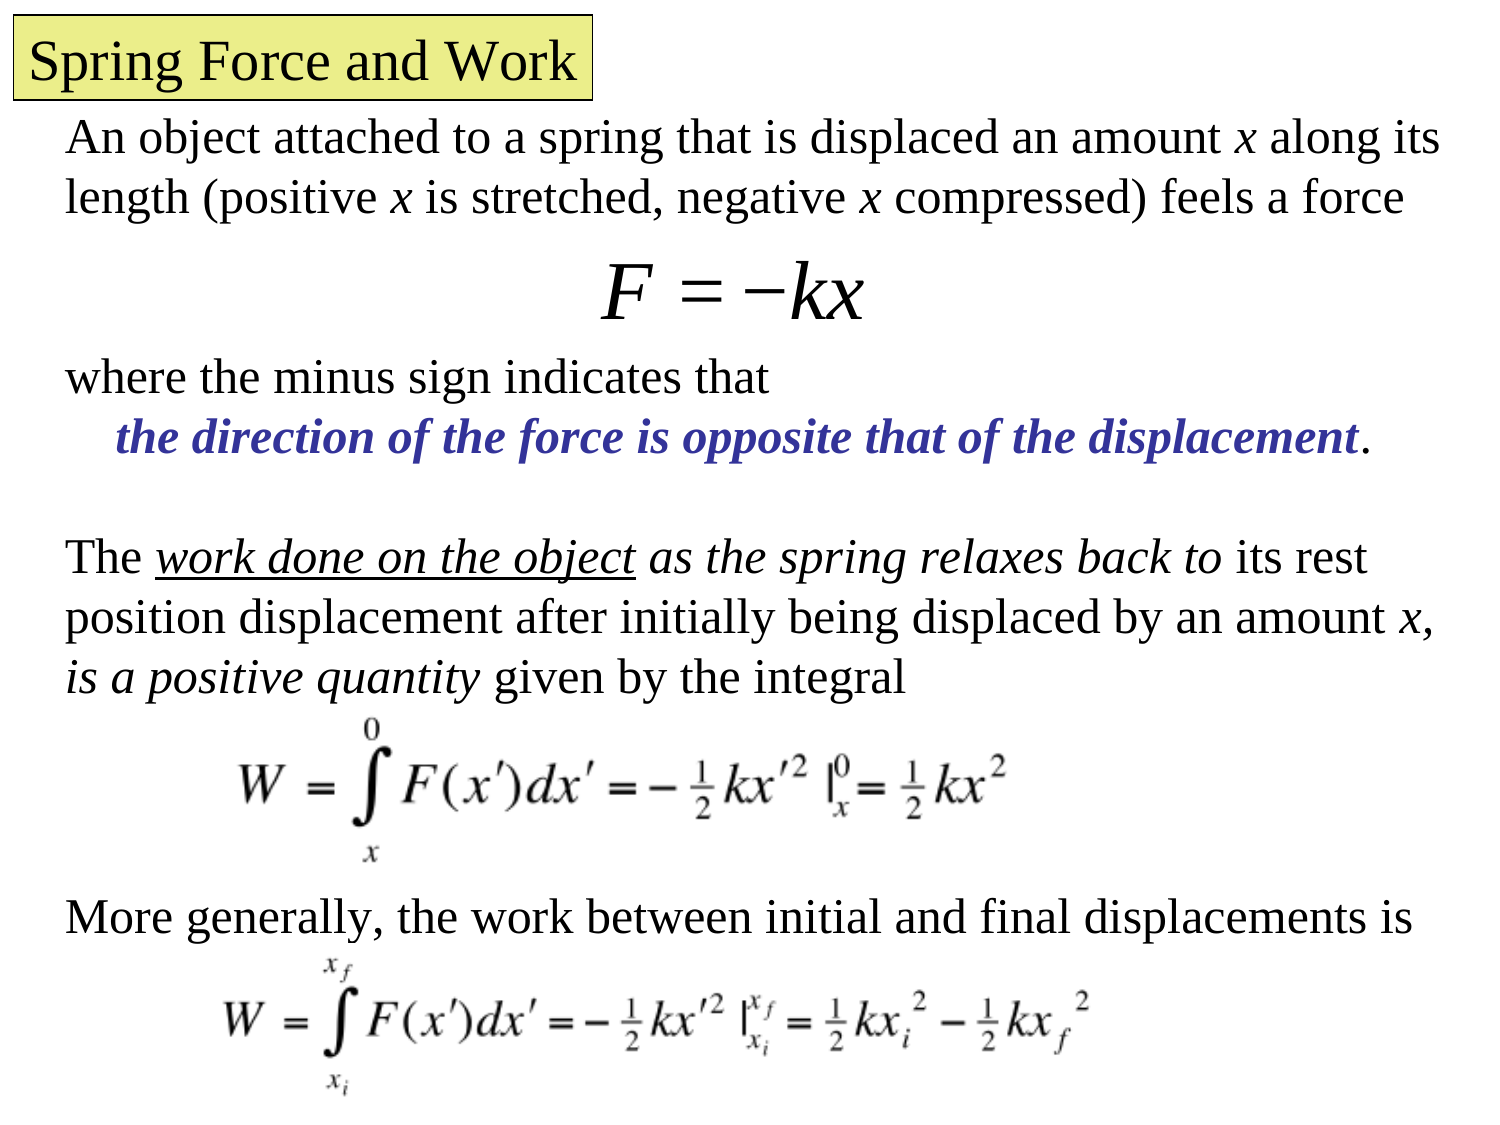

Spring Force and Work
An object attached to a spring that is displaced an amount x along its length (positive x is stretched, negative x compressed) feels a force
where the minus sign indicates that
the direction of the force is opposite that of the displacement.
The work done on the object as the spring relaxes back to its rest position displacement after initially being displaced by an amount x, is a positive quantity given by the integral
More generally, the work between initial and final displacements is